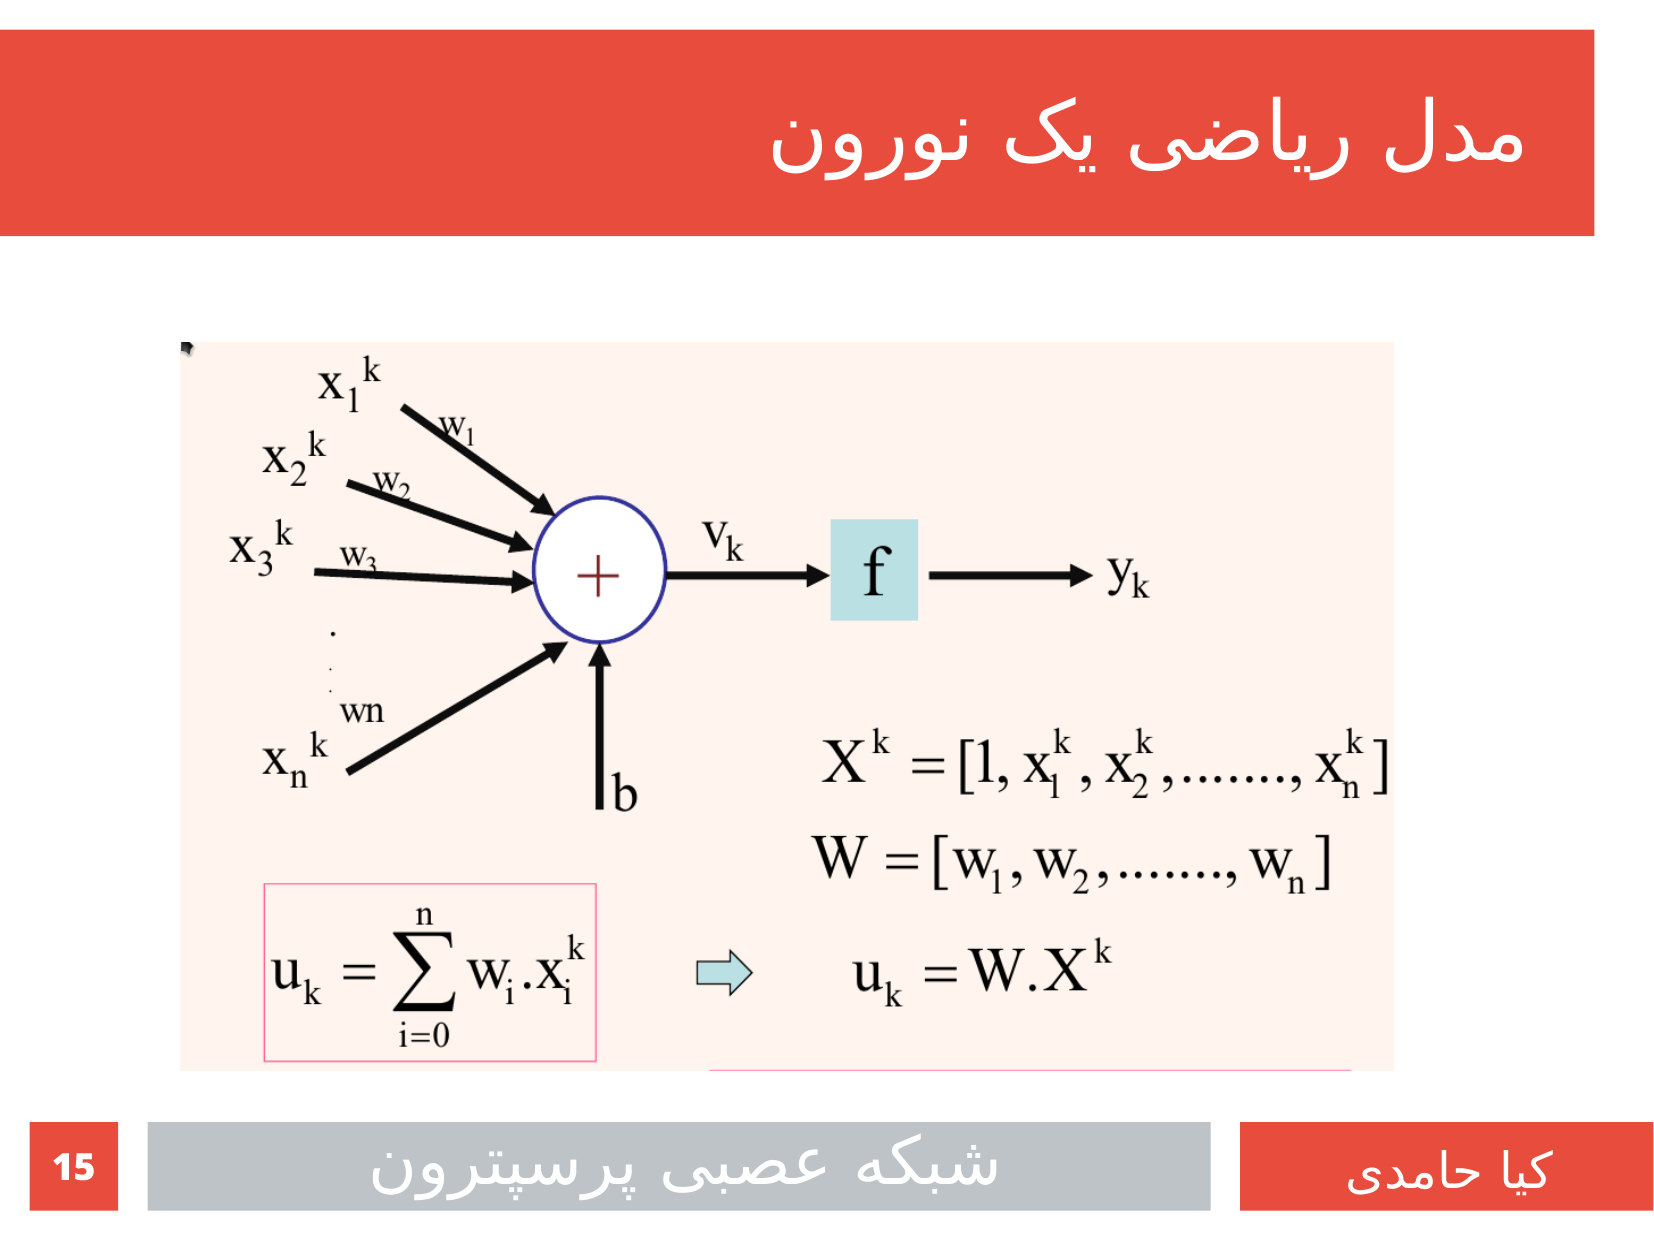

# مدل ریاضی یک نورون
15
 شبکه عصبی پرسپترون
کیا حامدی